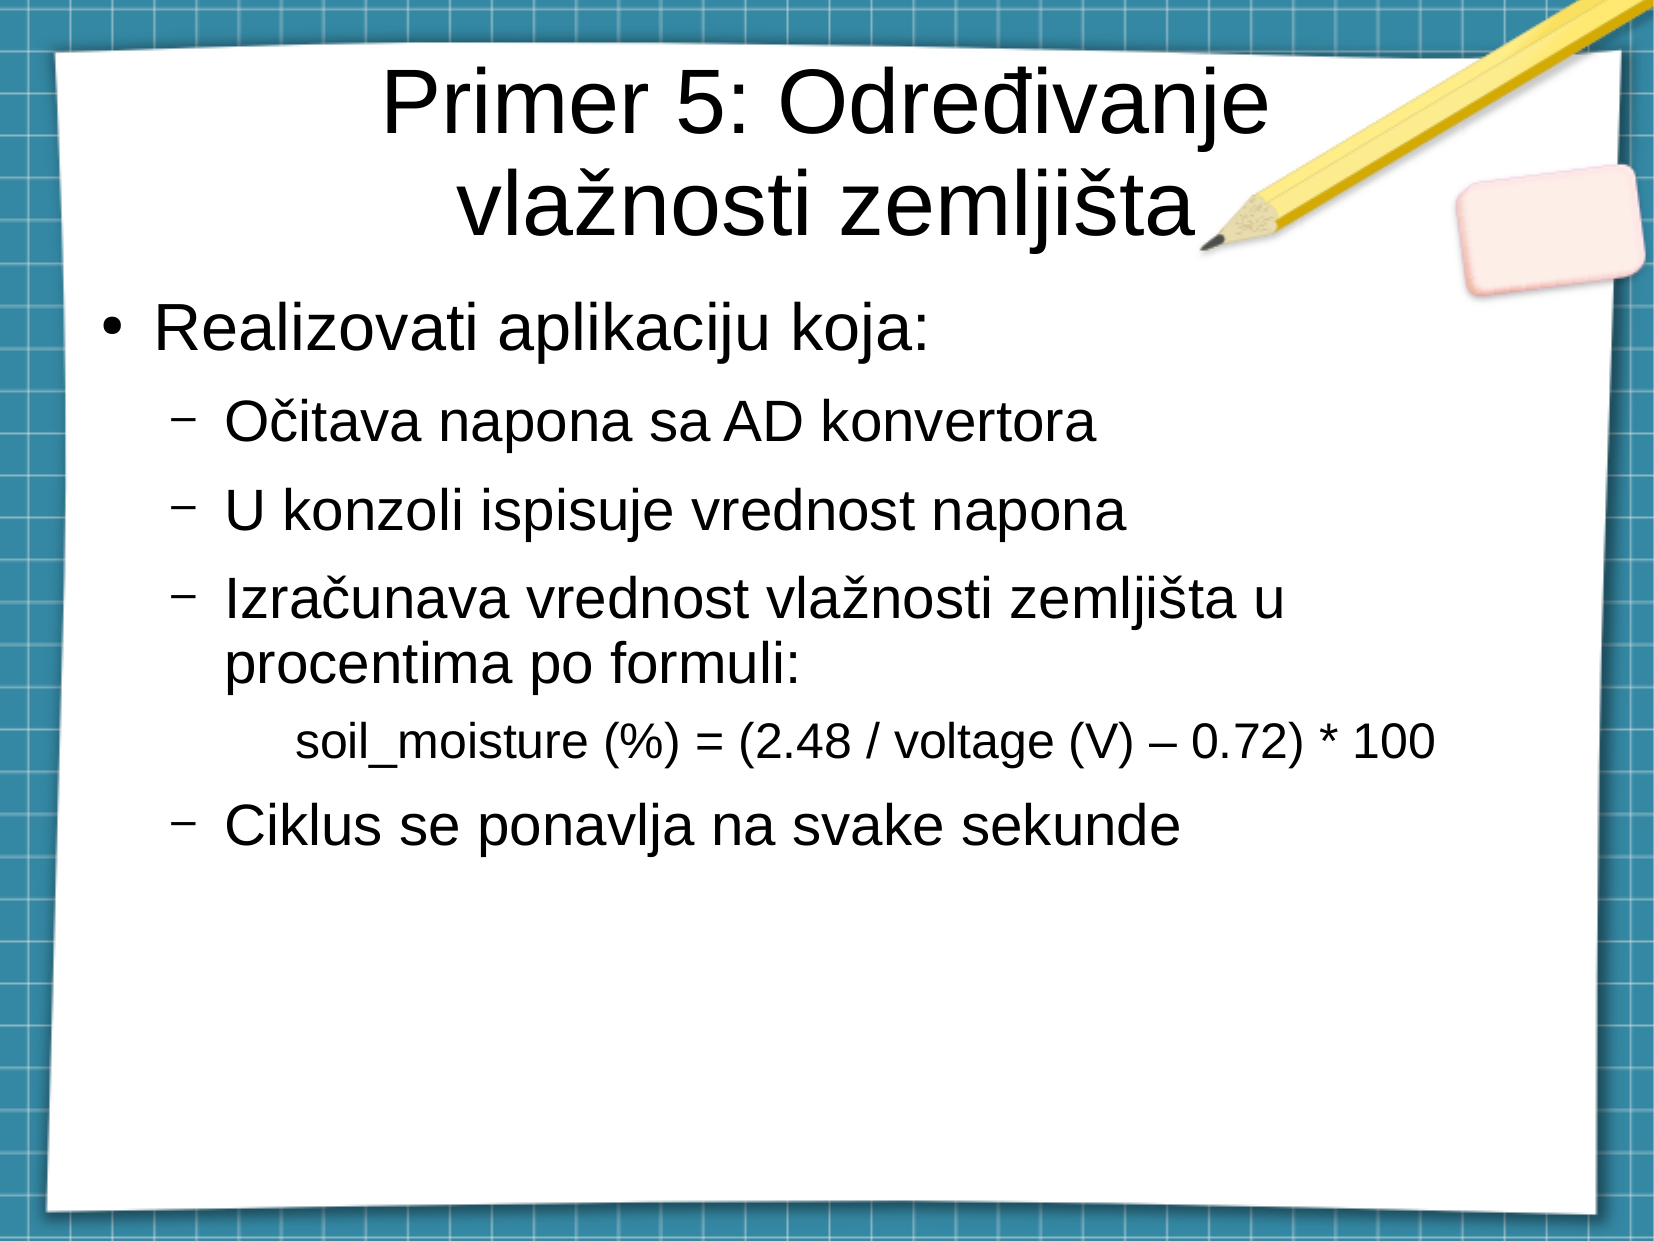

# Primer 5: Određivanje vlažnosti zemljišta
Realizovati aplikaciju koja:
Očitava napona sa AD konvertora
U konzoli ispisuje vrednost napona
Izračunava vrednost vlažnosti zemljišta u procentima po formuli:
soil_moisture (%) = (2.48 / voltage (V) – 0.72) * 100
Ciklus se ponavlja na svake sekunde